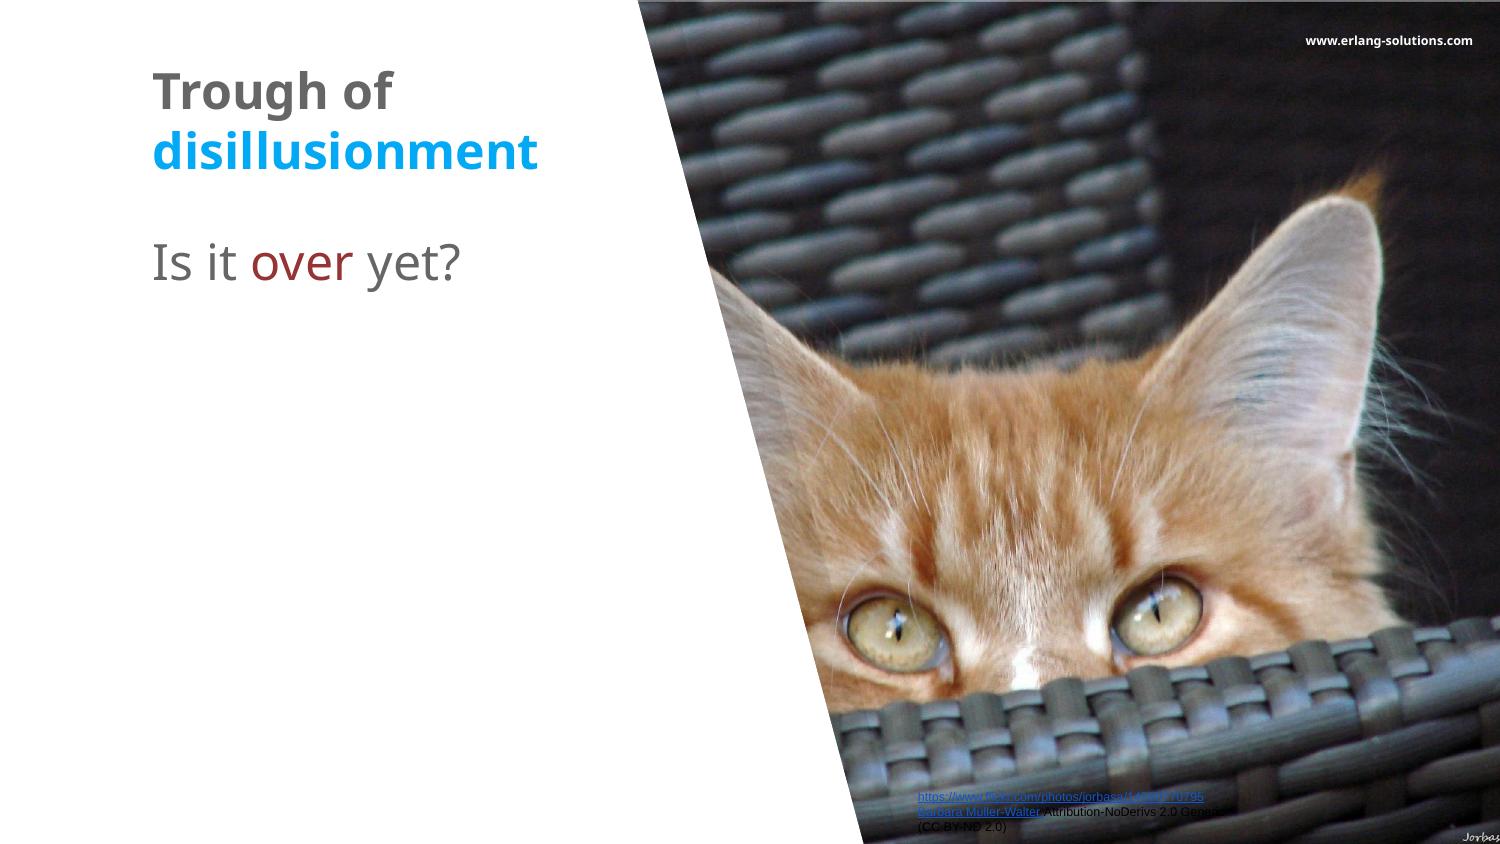

Trough of disillusionment
# Is it over yet?
https://www.flickr.com/photos/jorbasa/14580770795
Barbara Müller-Walter Attribution-NoDerivs 2.0 Generic (CC BY-ND 2.0)